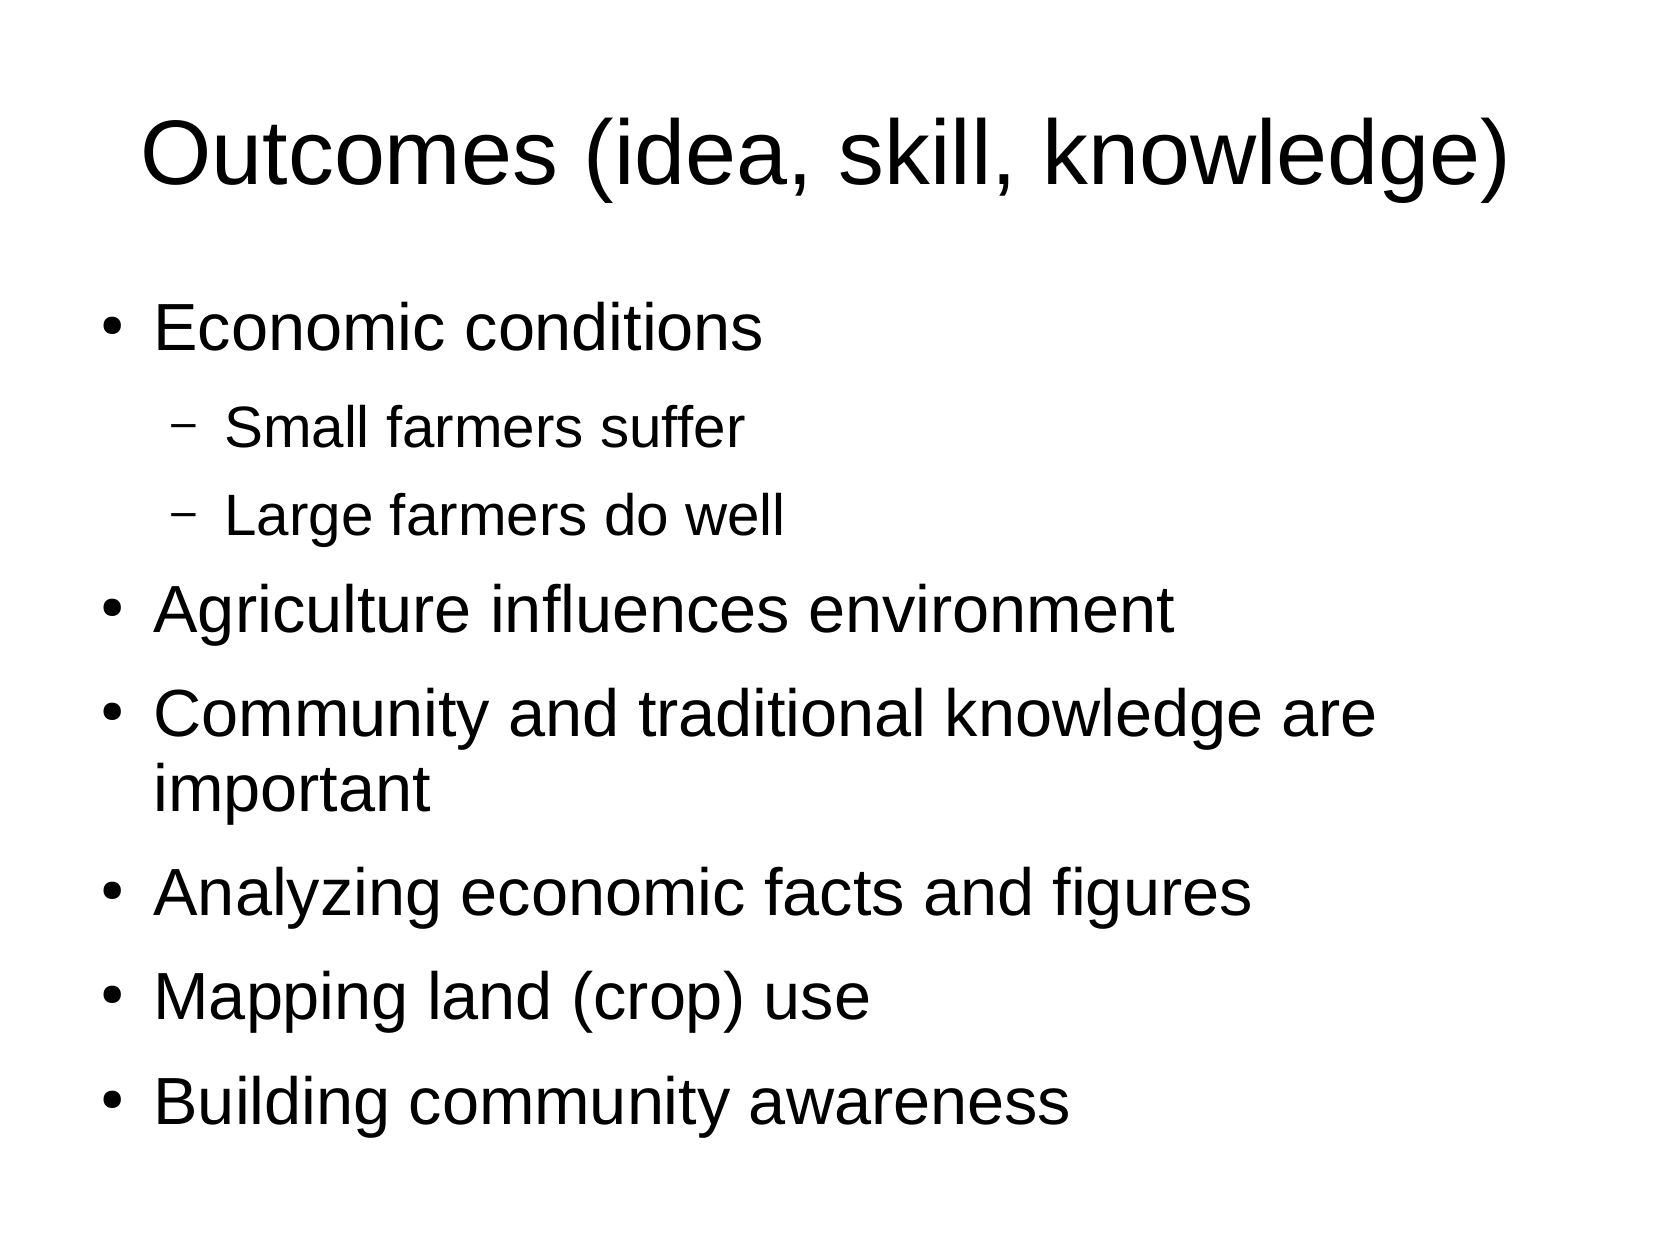

# Outcomes (idea, skill, knowledge)
Economic conditions
Small farmers suffer
Large farmers do well
Agriculture influences environment
Community and traditional knowledge are important
Analyzing economic facts and figures
Mapping land (crop) use
Building community awareness